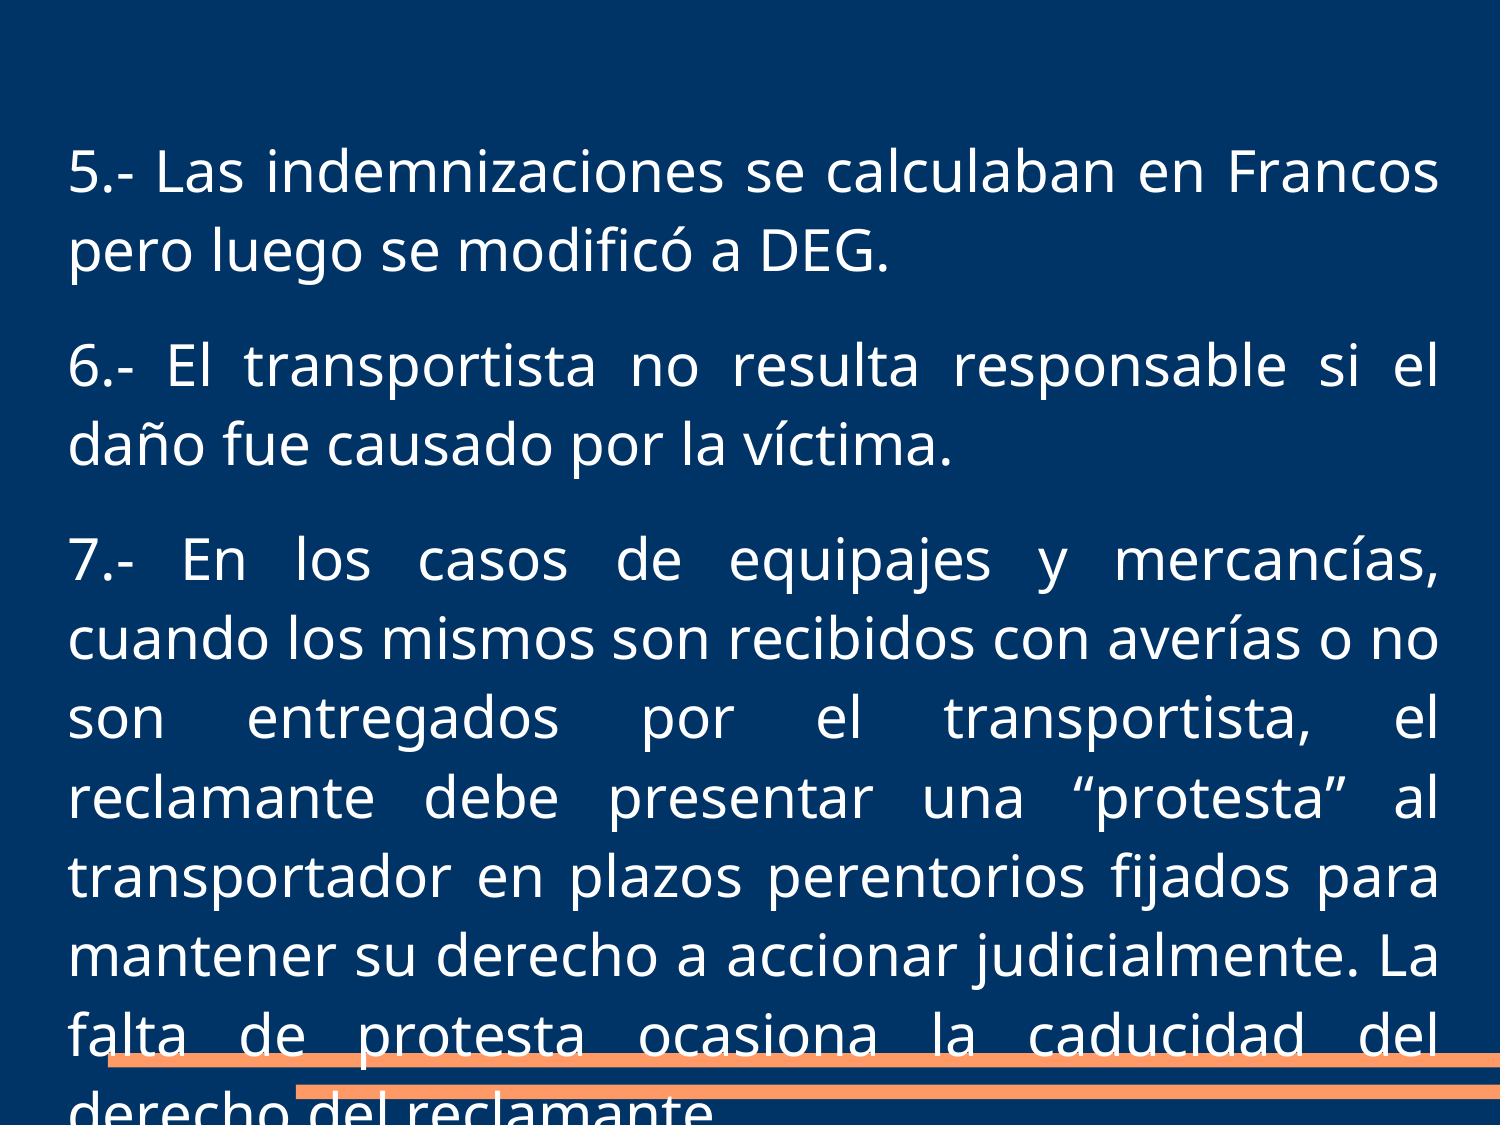

# 5.- Las indemnizaciones se calculaban en Francos pero luego se modificó a DEG.
6.- El transportista no resulta responsable si el daño fue causado por la víctima.
7.- En los casos de equipajes y mercancías, cuando los mismos son recibidos con averías o no son entregados por el transportista, el reclamante debe presentar una “protesta” al transportador en plazos perentorios fijados para mantener su derecho a accionar judicialmente. La falta de protesta ocasiona la caducidad del derecho del reclamante.